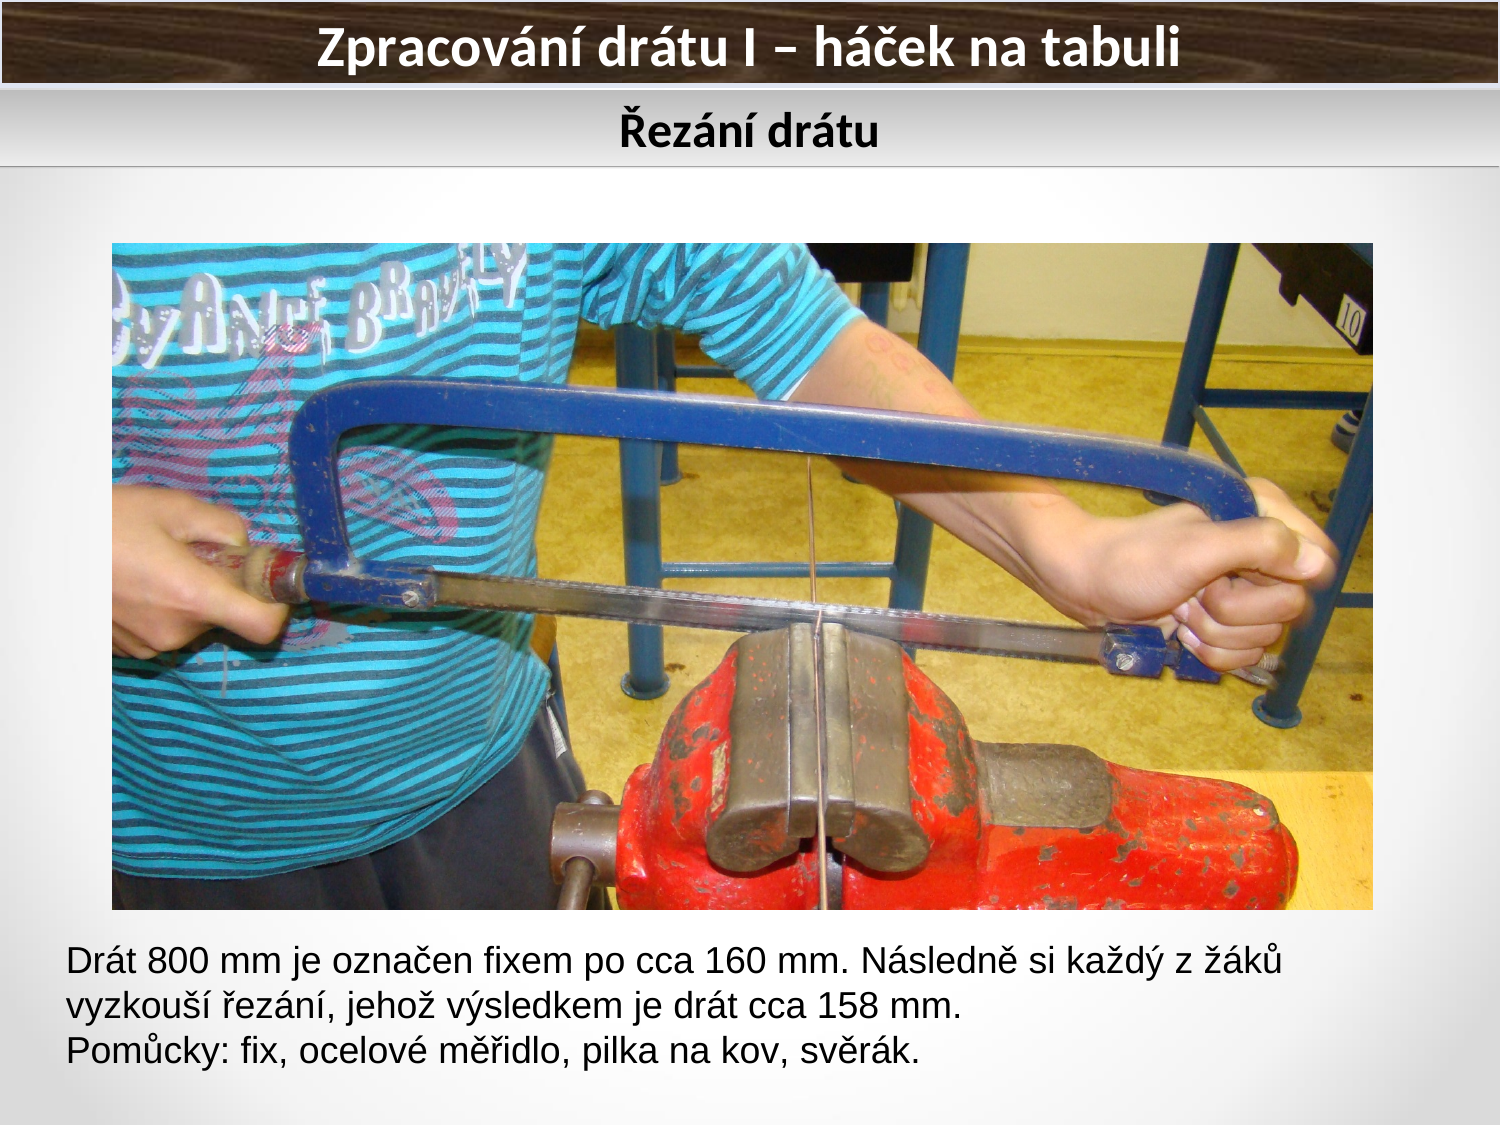

Zpracování drátu I – háček na tabuli
Řezání drátu
Drát 800 mm je označen fixem po cca 160 mm. Následně si každý z žáků vyzkouší řezání, jehož výsledkem je drát cca 158 mm.
Pomůcky: fix, ocelové měřidlo, pilka na kov, svěrák.